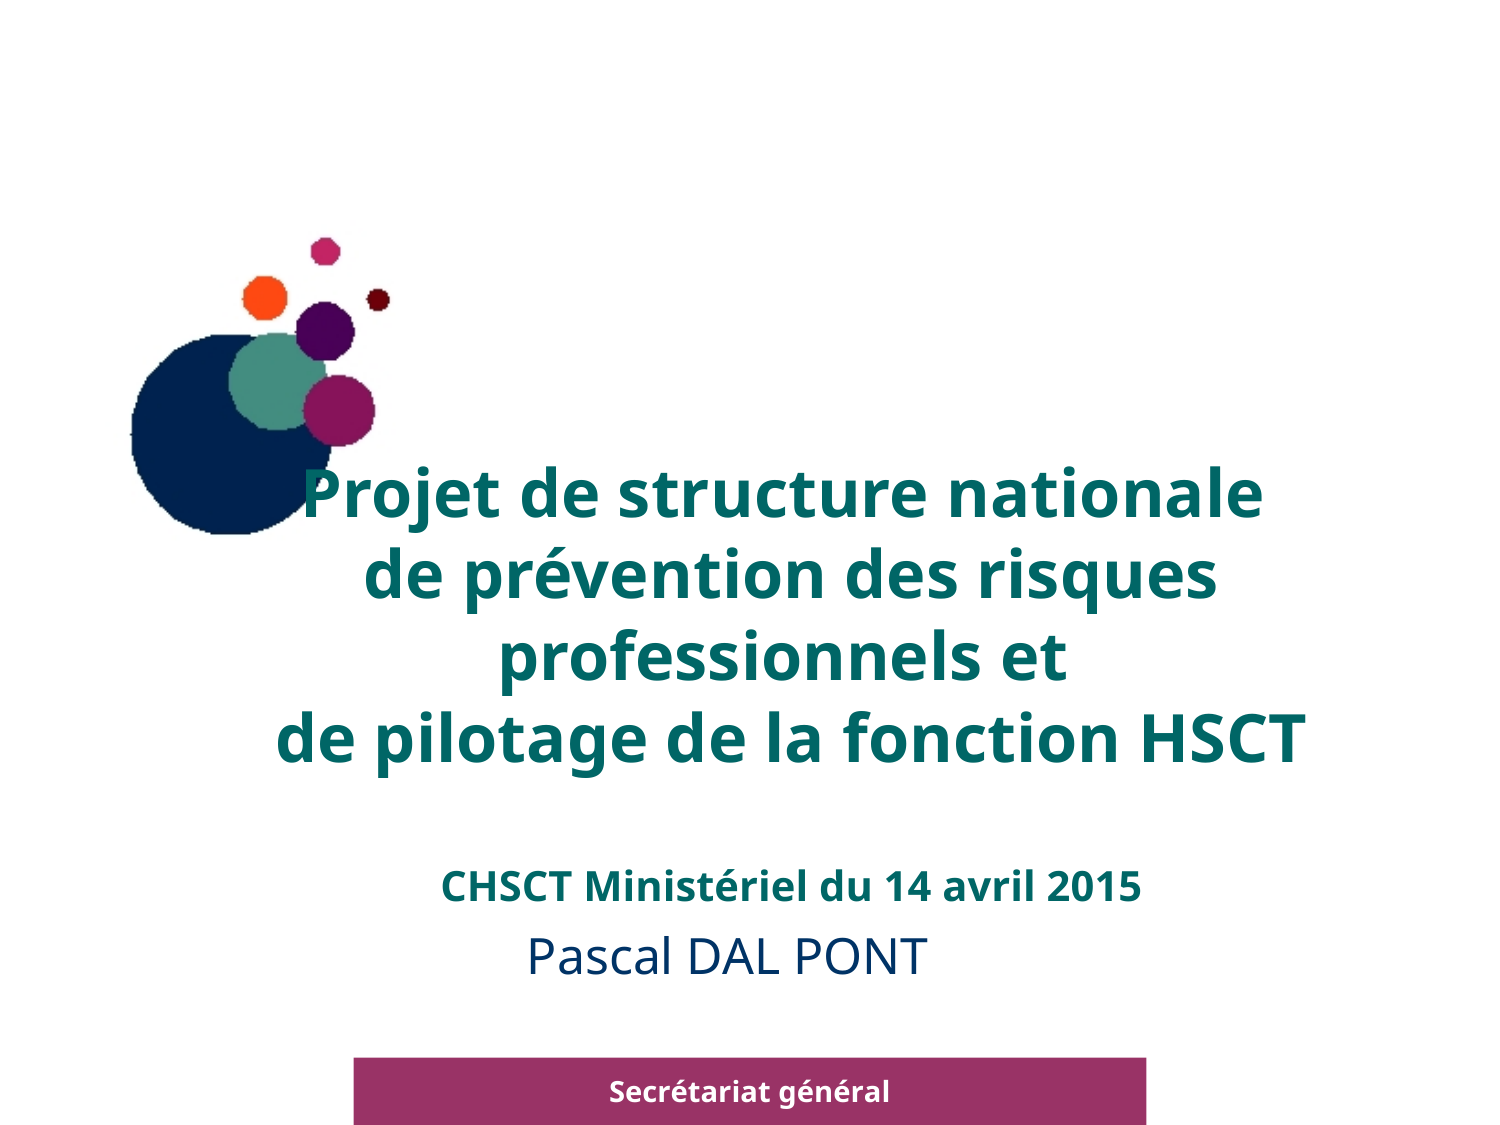

# Projet de structure nationale de prévention des risques professionnels et de pilotage de la fonction HSCT CHSCT Ministériel du 14 avril 2015
Pascal DAL PONT